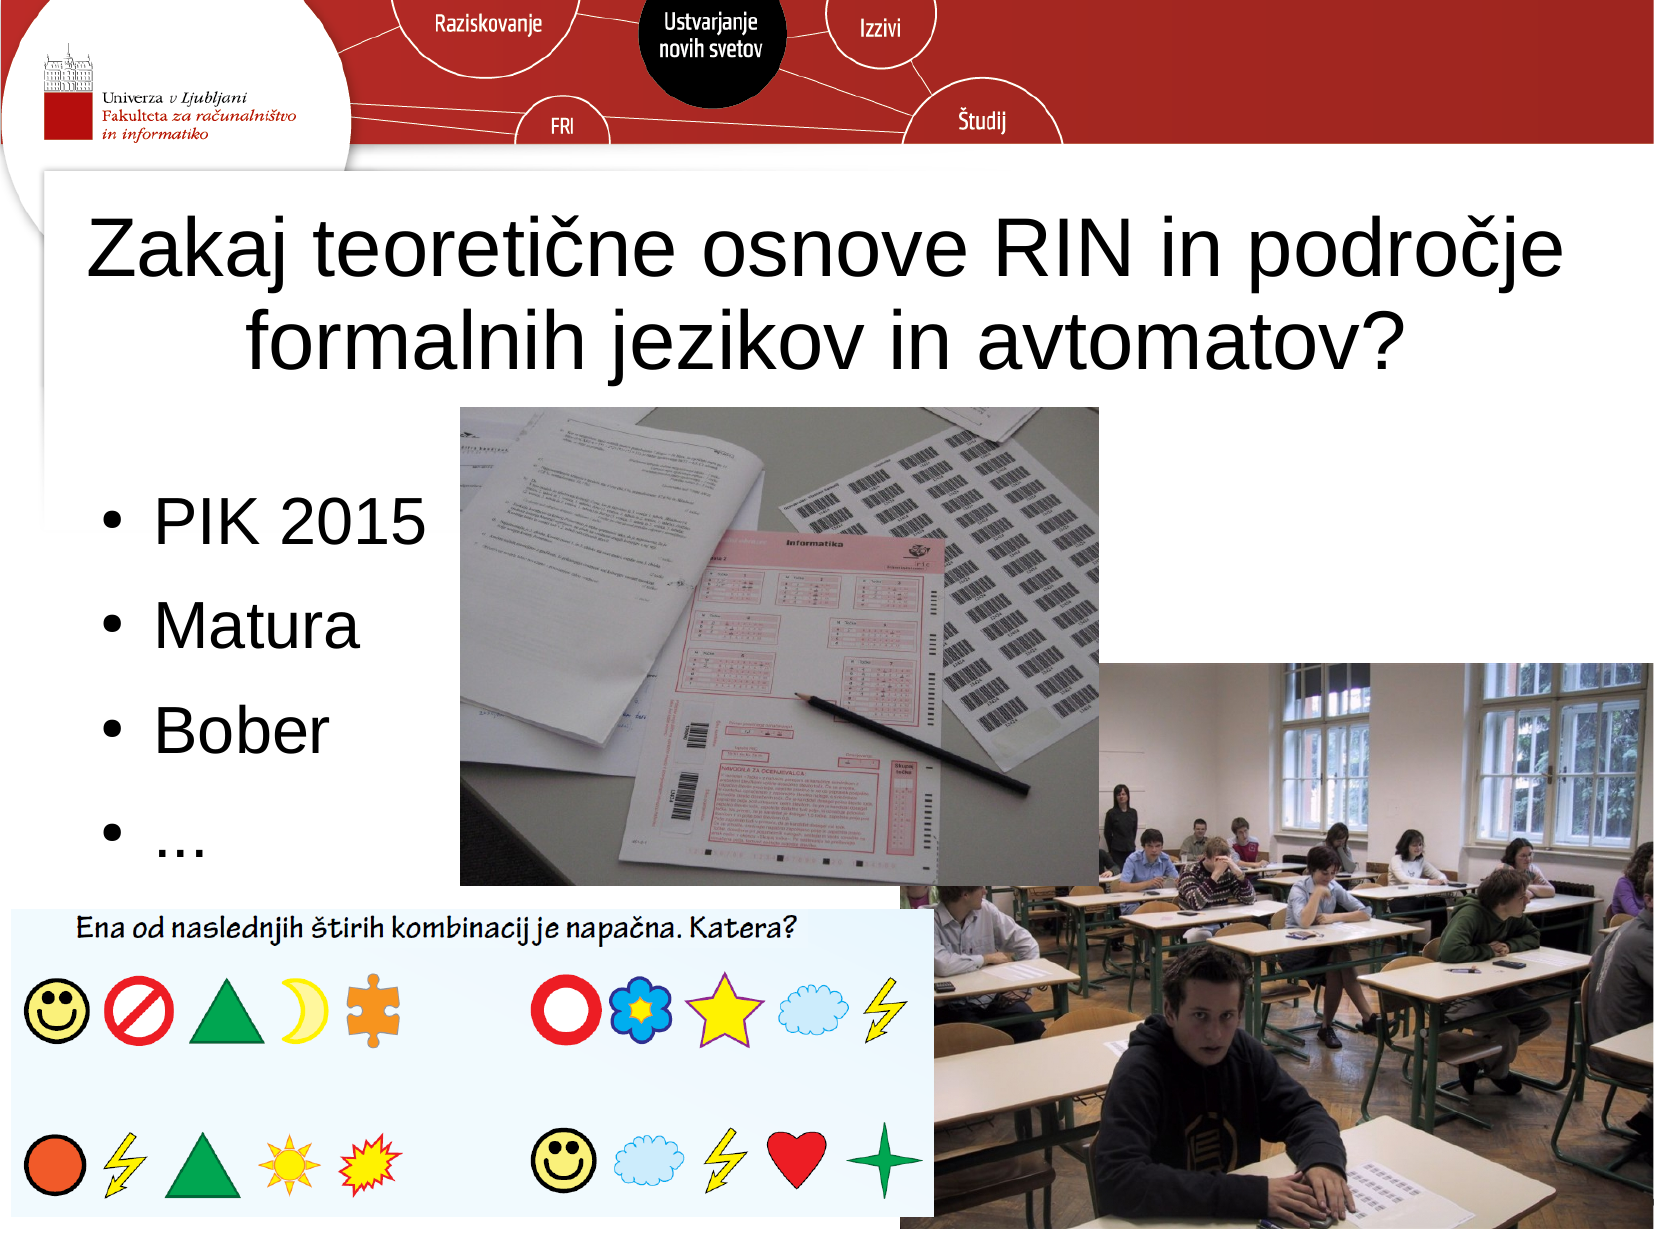

# Zakaj teoretične osnove RIN in področje formalnih jezikov in avtomatov?
PIK 2015
Matura
Bober
...